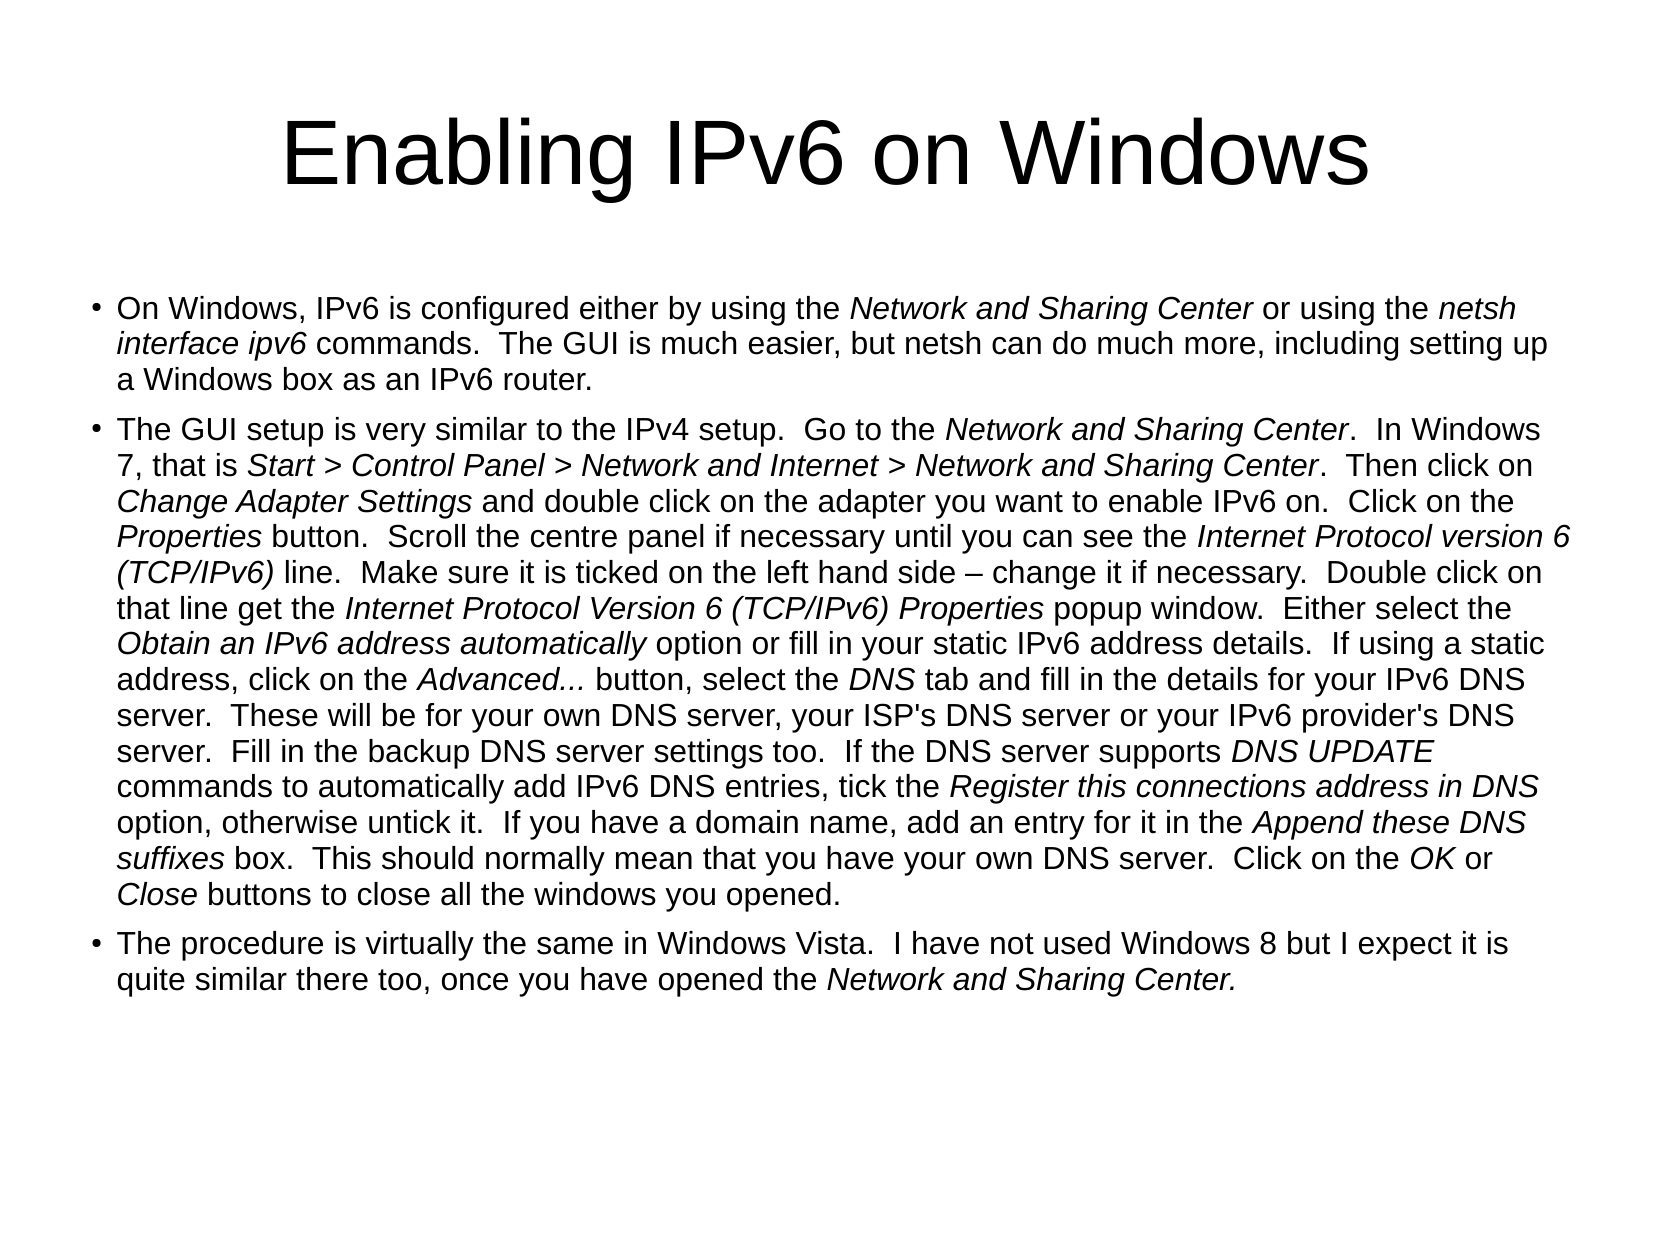

# Enabling IPv6 on Windows
On Windows, IPv6 is configured either by using the Network and Sharing Center or using the netsh interface ipv6 commands. The GUI is much easier, but netsh can do much more, including setting up a Windows box as an IPv6 router.
The GUI setup is very similar to the IPv4 setup. Go to the Network and Sharing Center. In Windows 7, that is Start > Control Panel > Network and Internet > Network and Sharing Center. Then click on Change Adapter Settings and double click on the adapter you want to enable IPv6 on. Click on the Properties button. Scroll the centre panel if necessary until you can see the Internet Protocol version 6 (TCP/IPv6) line. Make sure it is ticked on the left hand side – change it if necessary. Double click on that line get the Internet Protocol Version 6 (TCP/IPv6) Properties popup window. Either select the Obtain an IPv6 address automatically option or fill in your static IPv6 address details. If using a static address, click on the Advanced... button, select the DNS tab and fill in the details for your IPv6 DNS server. These will be for your own DNS server, your ISP's DNS server or your IPv6 provider's DNS server. Fill in the backup DNS server settings too. If the DNS server supports DNS UPDATE commands to automatically add IPv6 DNS entries, tick the Register this connections address in DNS option, otherwise untick it. If you have a domain name, add an entry for it in the Append these DNS suffixes box. This should normally mean that you have your own DNS server. Click on the OK or Close buttons to close all the windows you opened.
The procedure is virtually the same in Windows Vista. I have not used Windows 8 but I expect it is quite similar there too, once you have opened the Network and Sharing Center.